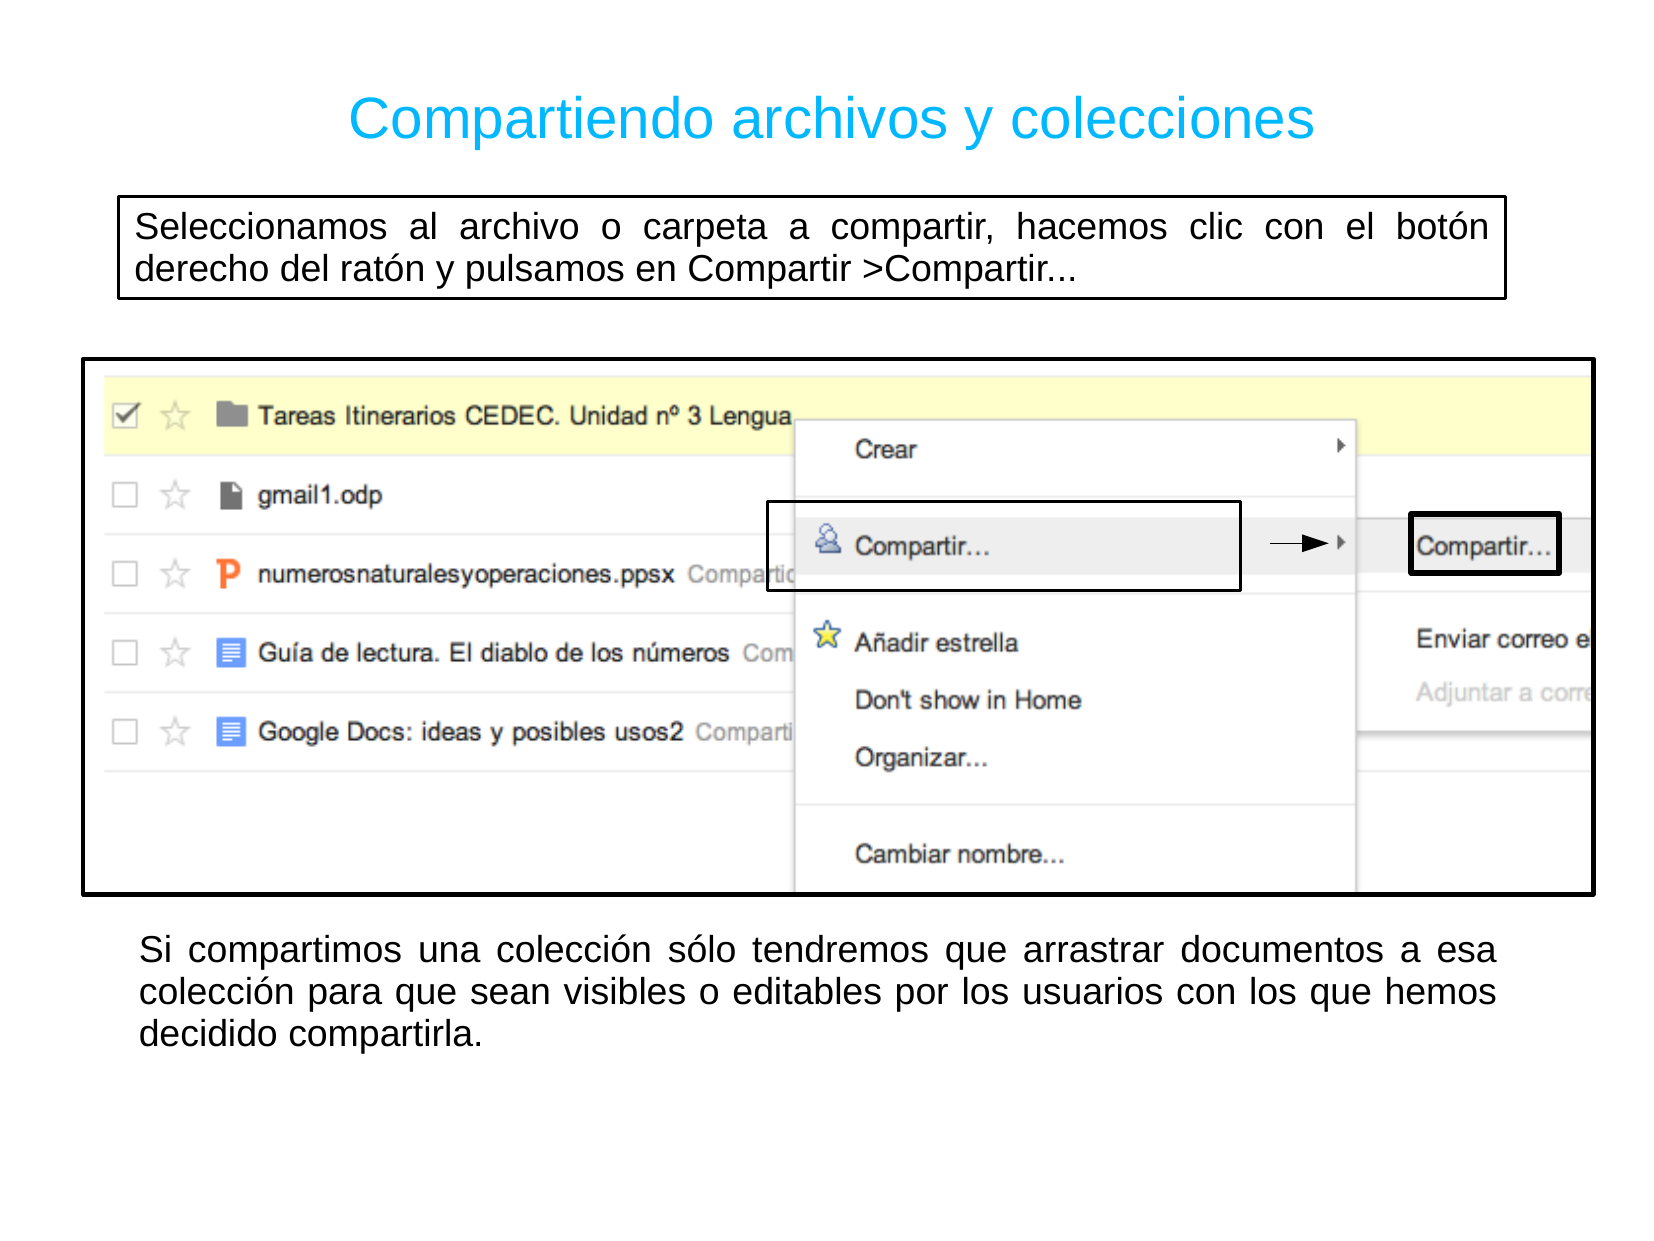

# Compartiendo archivos y colecciones
Seleccionamos al archivo o carpeta a compartir, hacemos clic con el botón derecho del ratón y pulsamos en Compartir >Compartir...
Si compartimos una colección sólo tendremos que arrastrar documentos a esa colección para que sean visibles o editables por los usuarios con los que hemos decidido compartirla.